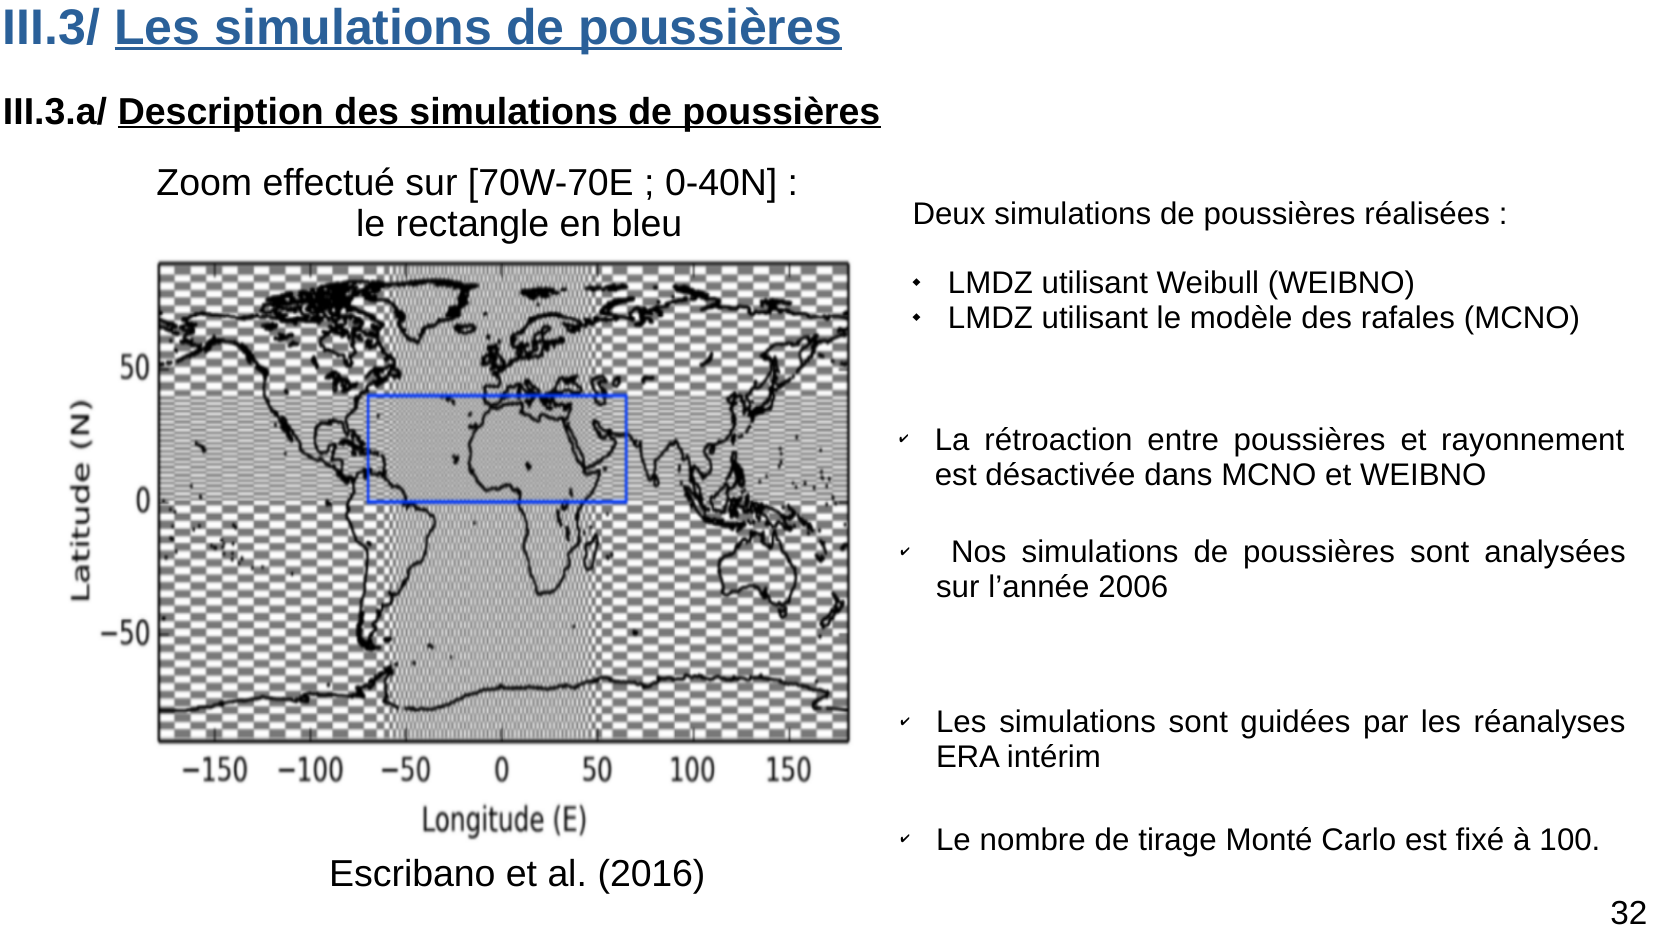

III.3/ Les simulations de poussières
III.3.a/ Description des simulations de poussières
Zoom effectué sur [70W-70E ; 0-40N] :
 le rectangle en bleu
Deux simulations de poussières réalisées :
LMDZ utilisant Weibull (WEIBNO)
LMDZ utilisant le modèle des rafales (MCNO)
La rétroaction entre poussières et rayonnement est désactivée dans MCNO et WEIBNO
 Nos simulations de poussières sont analysées sur l’année 2006
Les simulations sont guidées par les réanalyses ERA intérim
Le nombre de tirage Monté Carlo est fixé à 100.
Escribano et al. (2016)
32